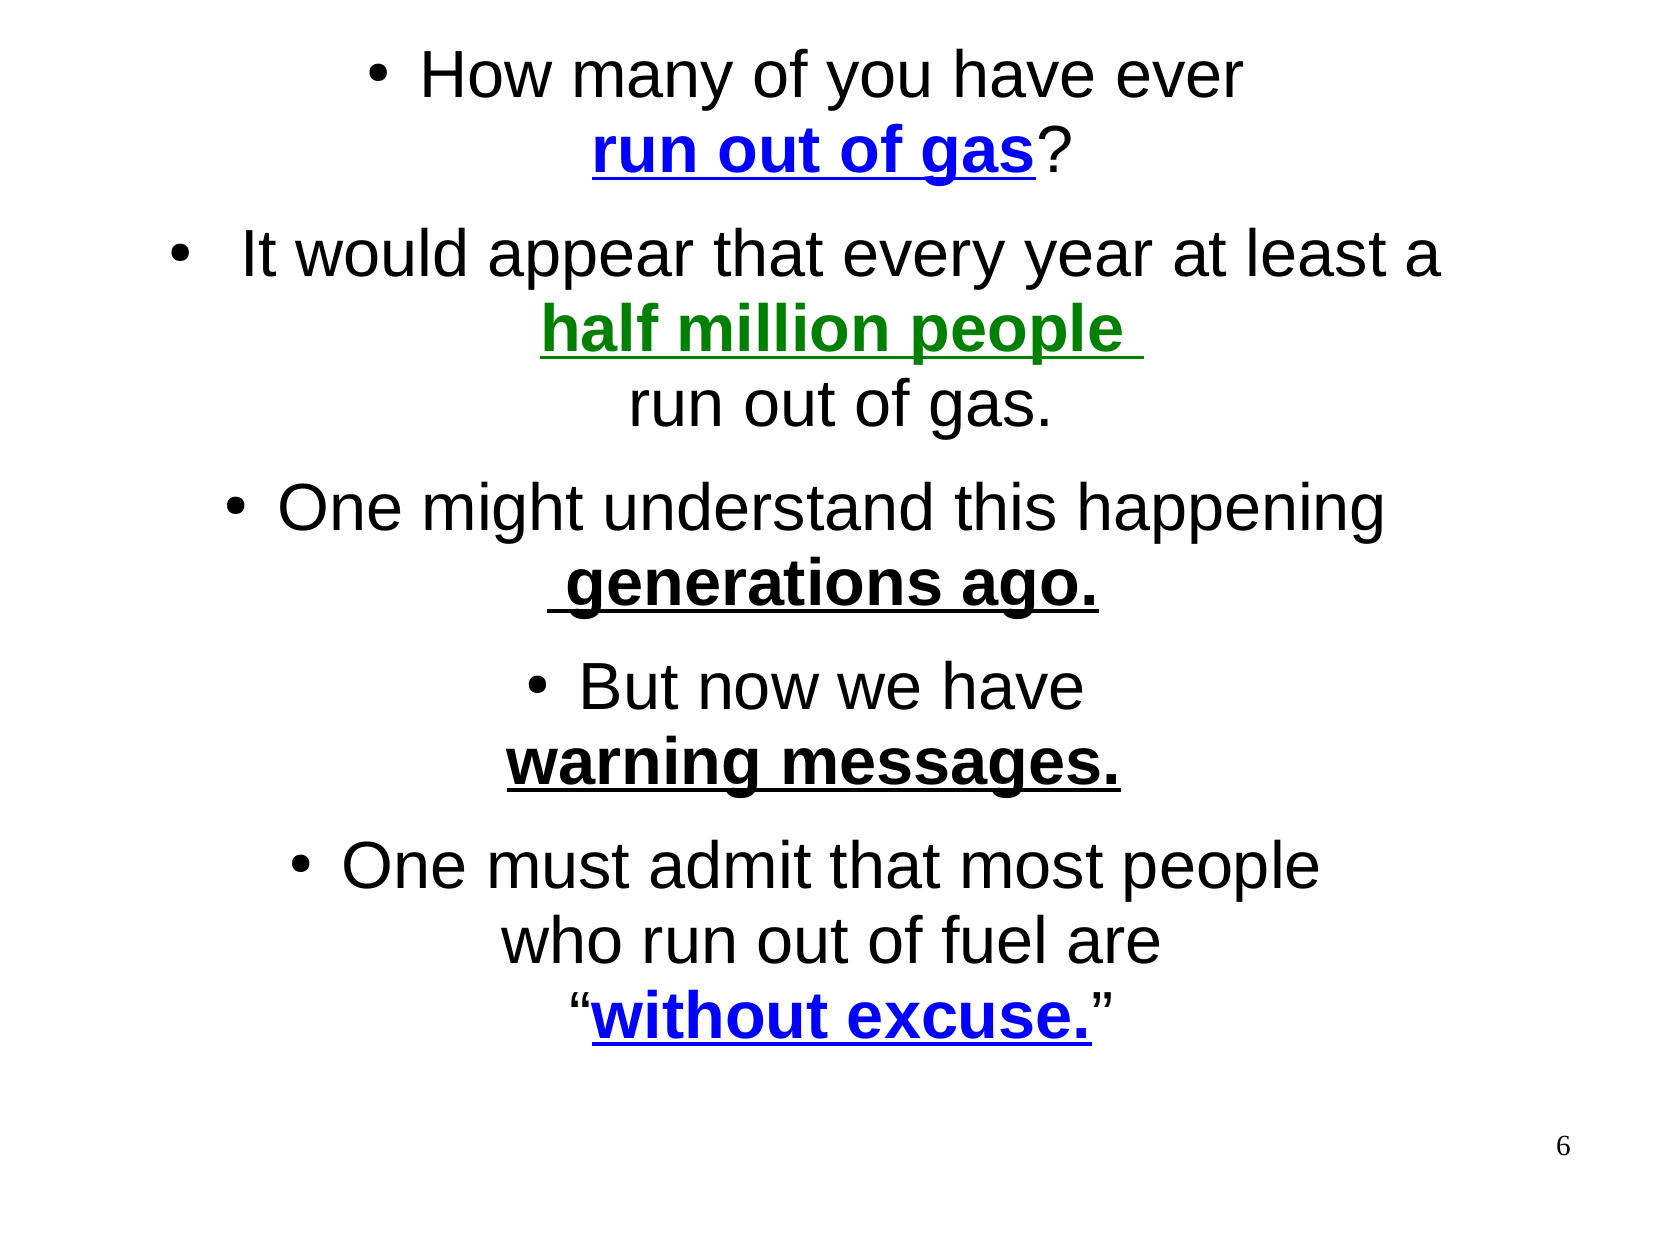

# How many of you have ever run out of gas?
 It would appear that every year at least a
half million people
run out of gas.
One might understand this happening
 generations ago.
But now we have
warning messages.
One must admit that most people
who run out of fuel are
“without excuse.”
6